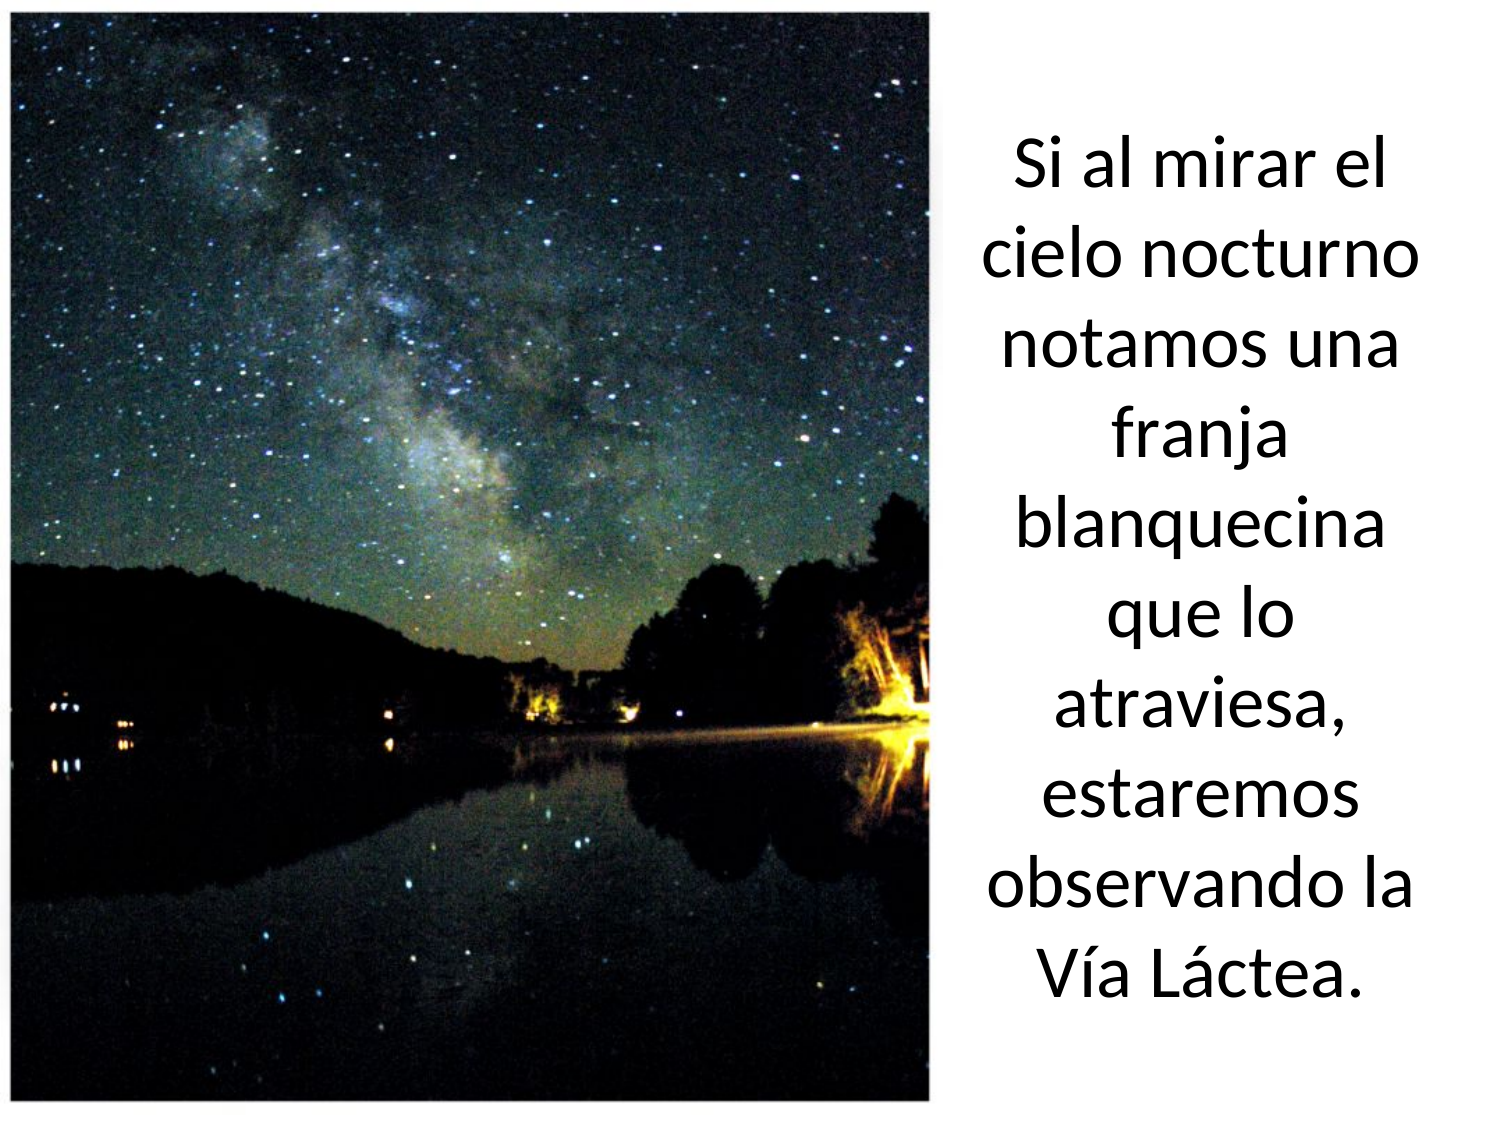

# Si al mirar el cielo nocturno notamos una franja blanquecina que lo atraviesa, estaremos observando la Vía Láctea.